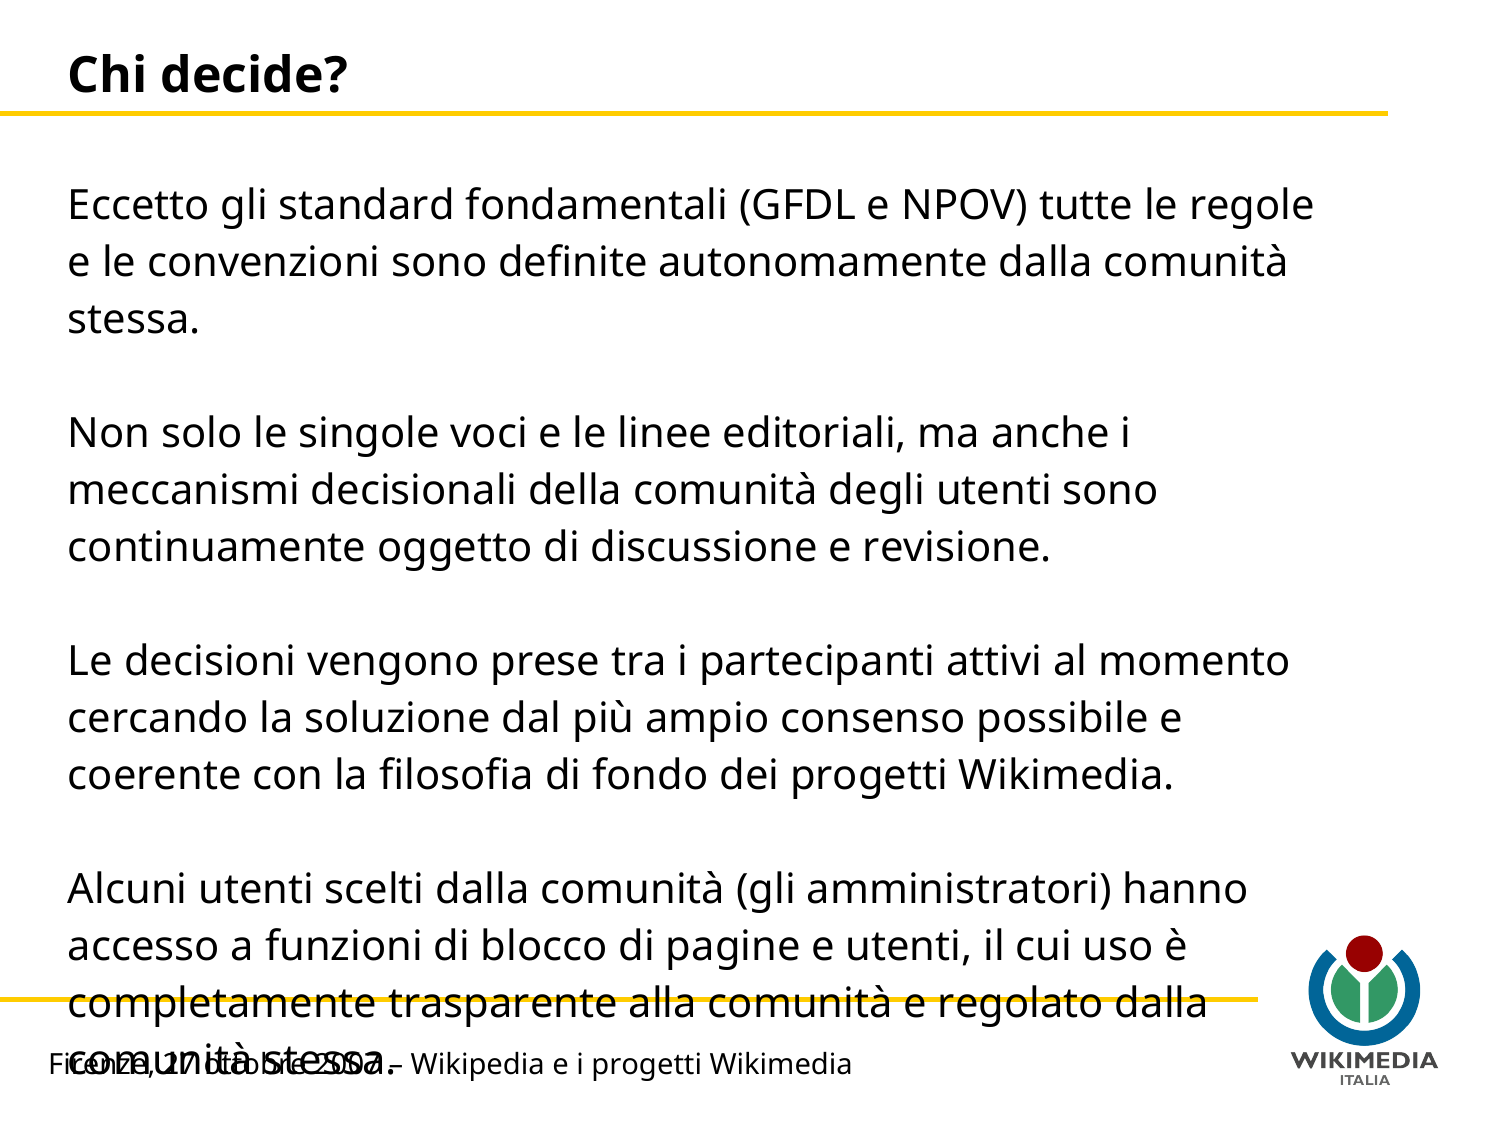

Chi decide?
Eccetto gli standard fondamentali (GFDL e NPOV) tutte le regole e le convenzioni sono definite autonomamente dalla comunità stessa.
Non solo le singole voci e le linee editoriali, ma anche i meccanismi decisionali della comunità degli utenti sono continuamente oggetto di discussione e revisione.
Le decisioni vengono prese tra i partecipanti attivi al momento cercando la soluzione dal più ampio consenso possibile e coerente con la filosofia di fondo dei progetti Wikimedia.
Alcuni utenti scelti dalla comunità (gli amministratori) hanno accesso a funzioni di blocco di pagine e utenti, il cui uso è completamente trasparente alla comunità e regolato dalla comunità stessa.
Firenze, 27 ottobre 2007 – Wikipedia e i progetti Wikimedia